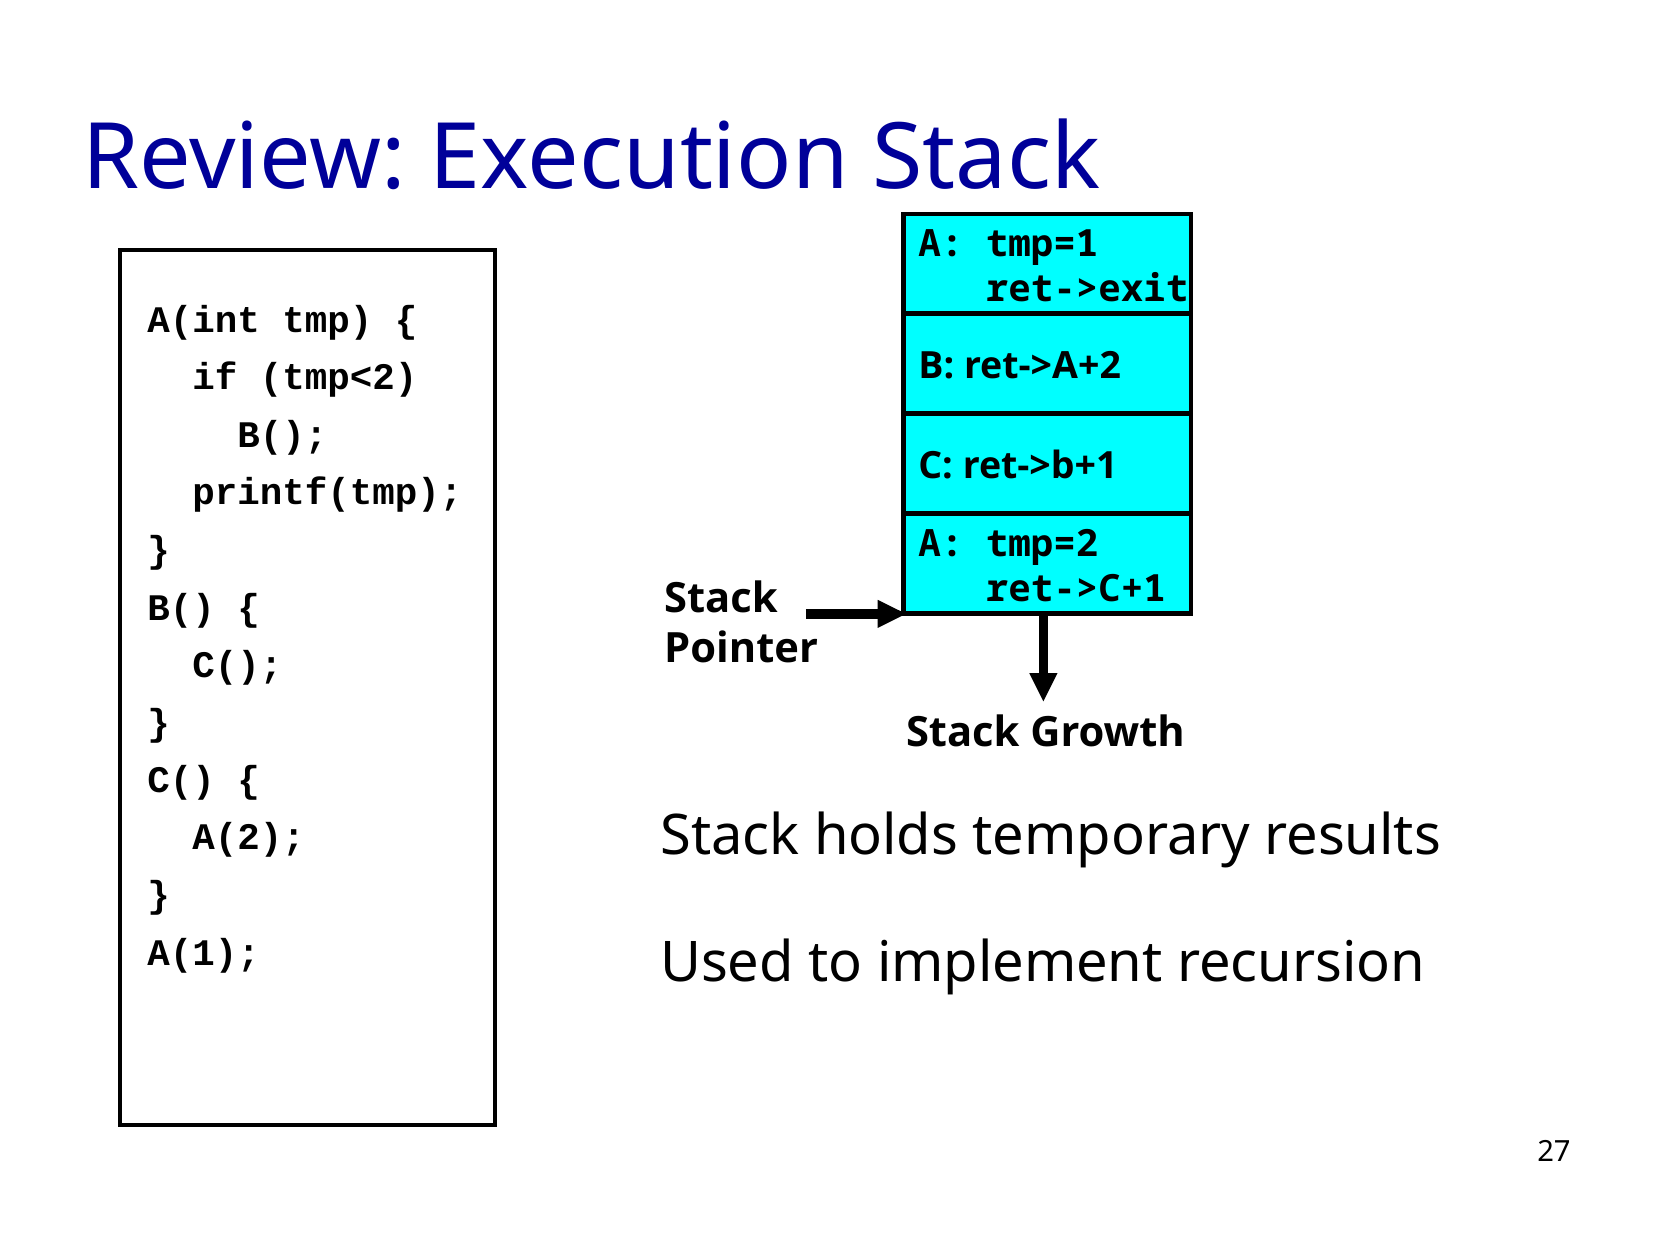

# Review: Execution Stack
A: tmp=1
 ret->exit
A(int tmp) {
 if (tmp<2)
 B();
 printf(tmp);
}
B() {
 C();
}
C() {
 A(2);
}
A(1);
B: ret->A+2
C: ret->b+1
A: tmp=2
 ret->C+1
Stack
Pointer
Stack Growth
Stack holds temporary results
Used to implement recursion
27